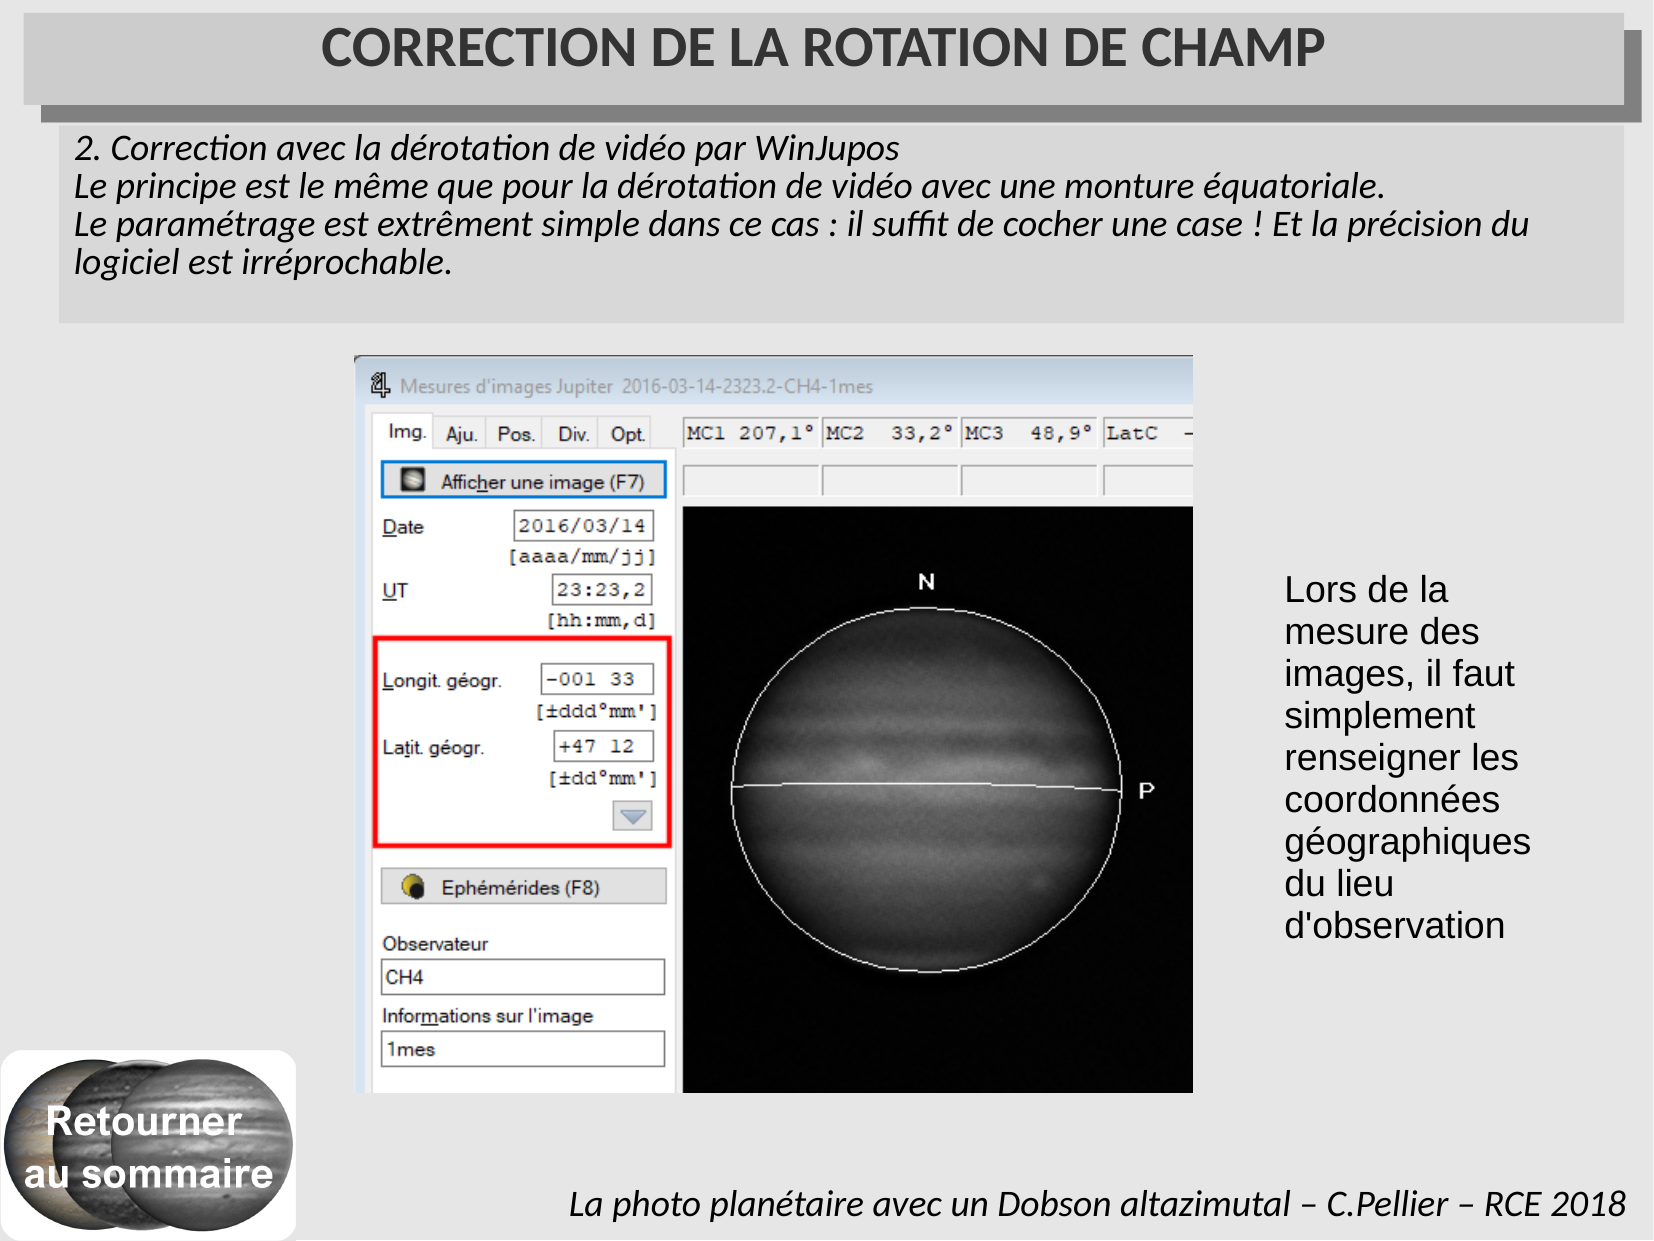

CORRECTION DE LA ROTATION DE CHAMP
2. Correction avec la dérotation de vidéo par WinJupos
Le principe est le même que pour la dérotation de vidéo avec une monture équatoriale.
Le paramétrage est extrêment simple dans ce cas : il suffit de cocher une case ! Et la précision du logiciel est irréprochable.
Lors de la mesure des images, il faut simplement renseigner les coordonnées géographiques du lieu d'observation
La photo planétaire avec un Dobson altazimutal – C.Pellier – RCE 2018